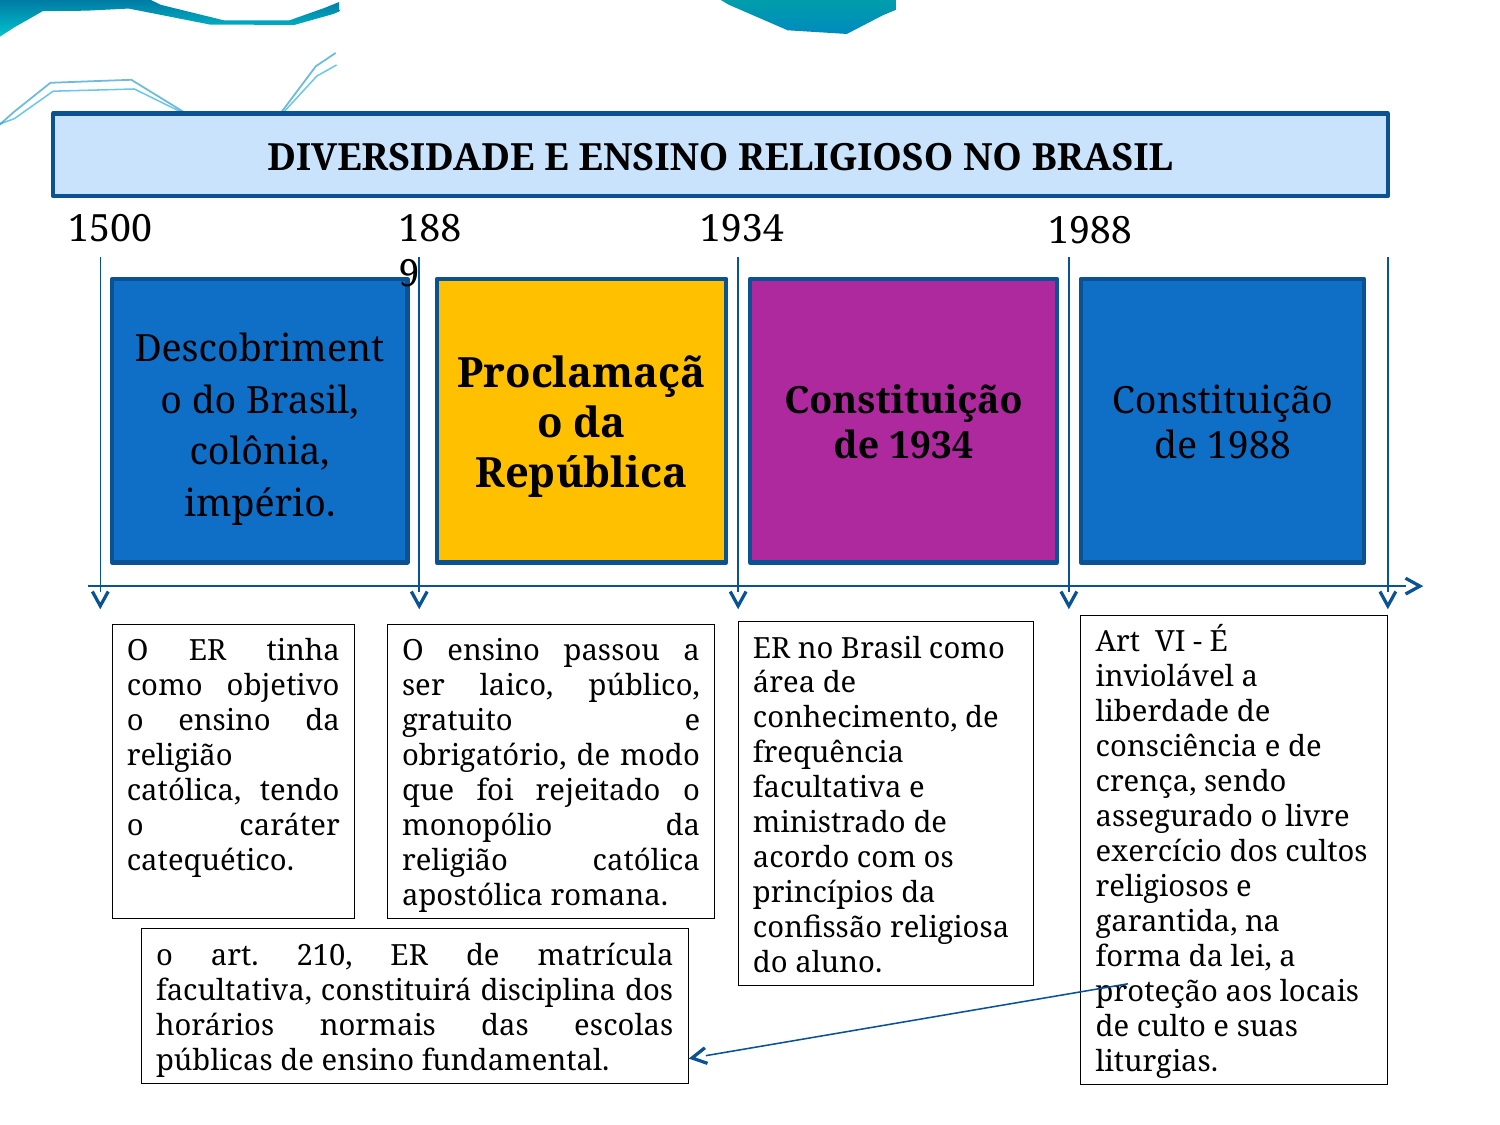

DIVERSIDADE E ENSINO RELIGIOSO NO BRASIL
1500
1889
1934
1988
Descobrimento do Brasil, colônia, império.
Proclamação da República
Constituição de 1934
Constituição de 1988
Art VI - É inviolável a liberdade de consciência e de crença, sendo assegurado o livre exercício dos cultos religiosos e garantida, na forma da lei, a proteção aos locais de culto e suas liturgias.
ER no Brasil como área de conhecimento, de frequência facultativa e ministrado de acordo com os princípios da confissão religiosa do aluno.
O ER tinha como objetivo o ensino da religião católica, tendo o caráter catequético.
O ensino passou a ser laico, público, gratuito e obrigatório, de modo que foi rejeitado o monopólio da religião católica apostólica romana.
o art. 210, ER de matrícula facultativa, constituirá disciplina dos horários normais das escolas públicas de ensino fundamental.